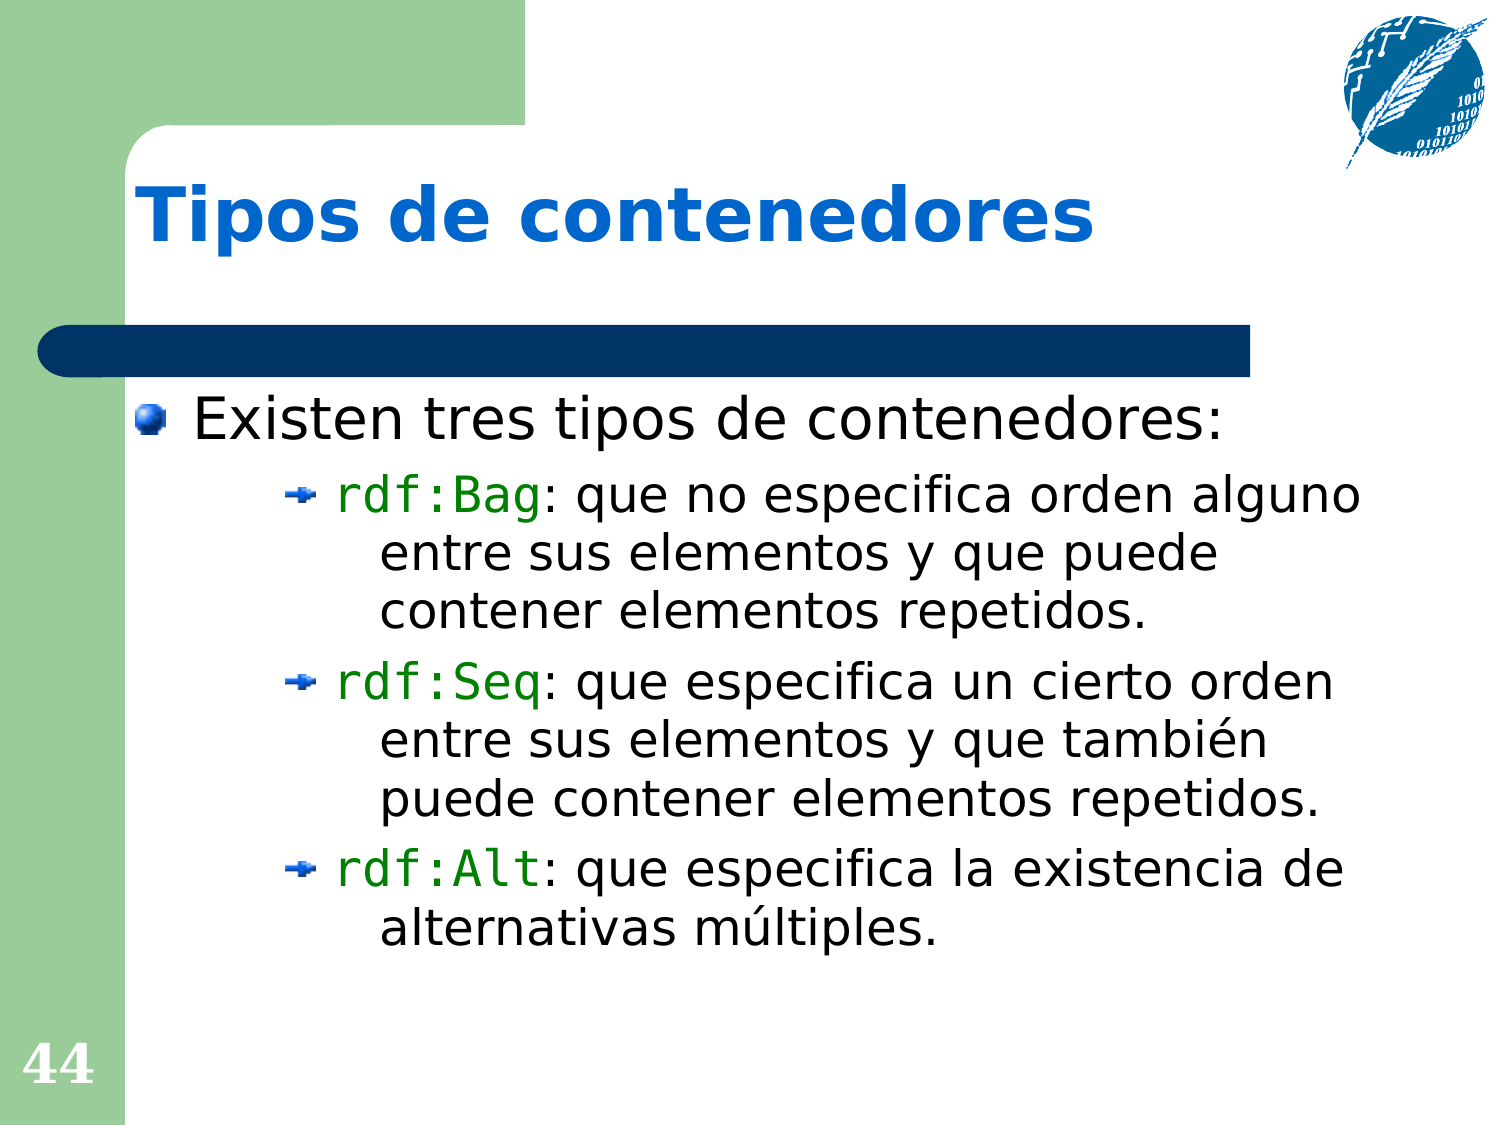

# Tipos de contenedores
Existen tres tipos de contenedores:
rdf:Bag: que no especifica orden alguno entre sus elementos y que puede contener elementos repetidos.
rdf:Seq: que especifica un cierto orden entre sus elementos y que también puede contener elementos repetidos.
rdf:Alt: que especifica la existencia de alternativas múltiples.
44